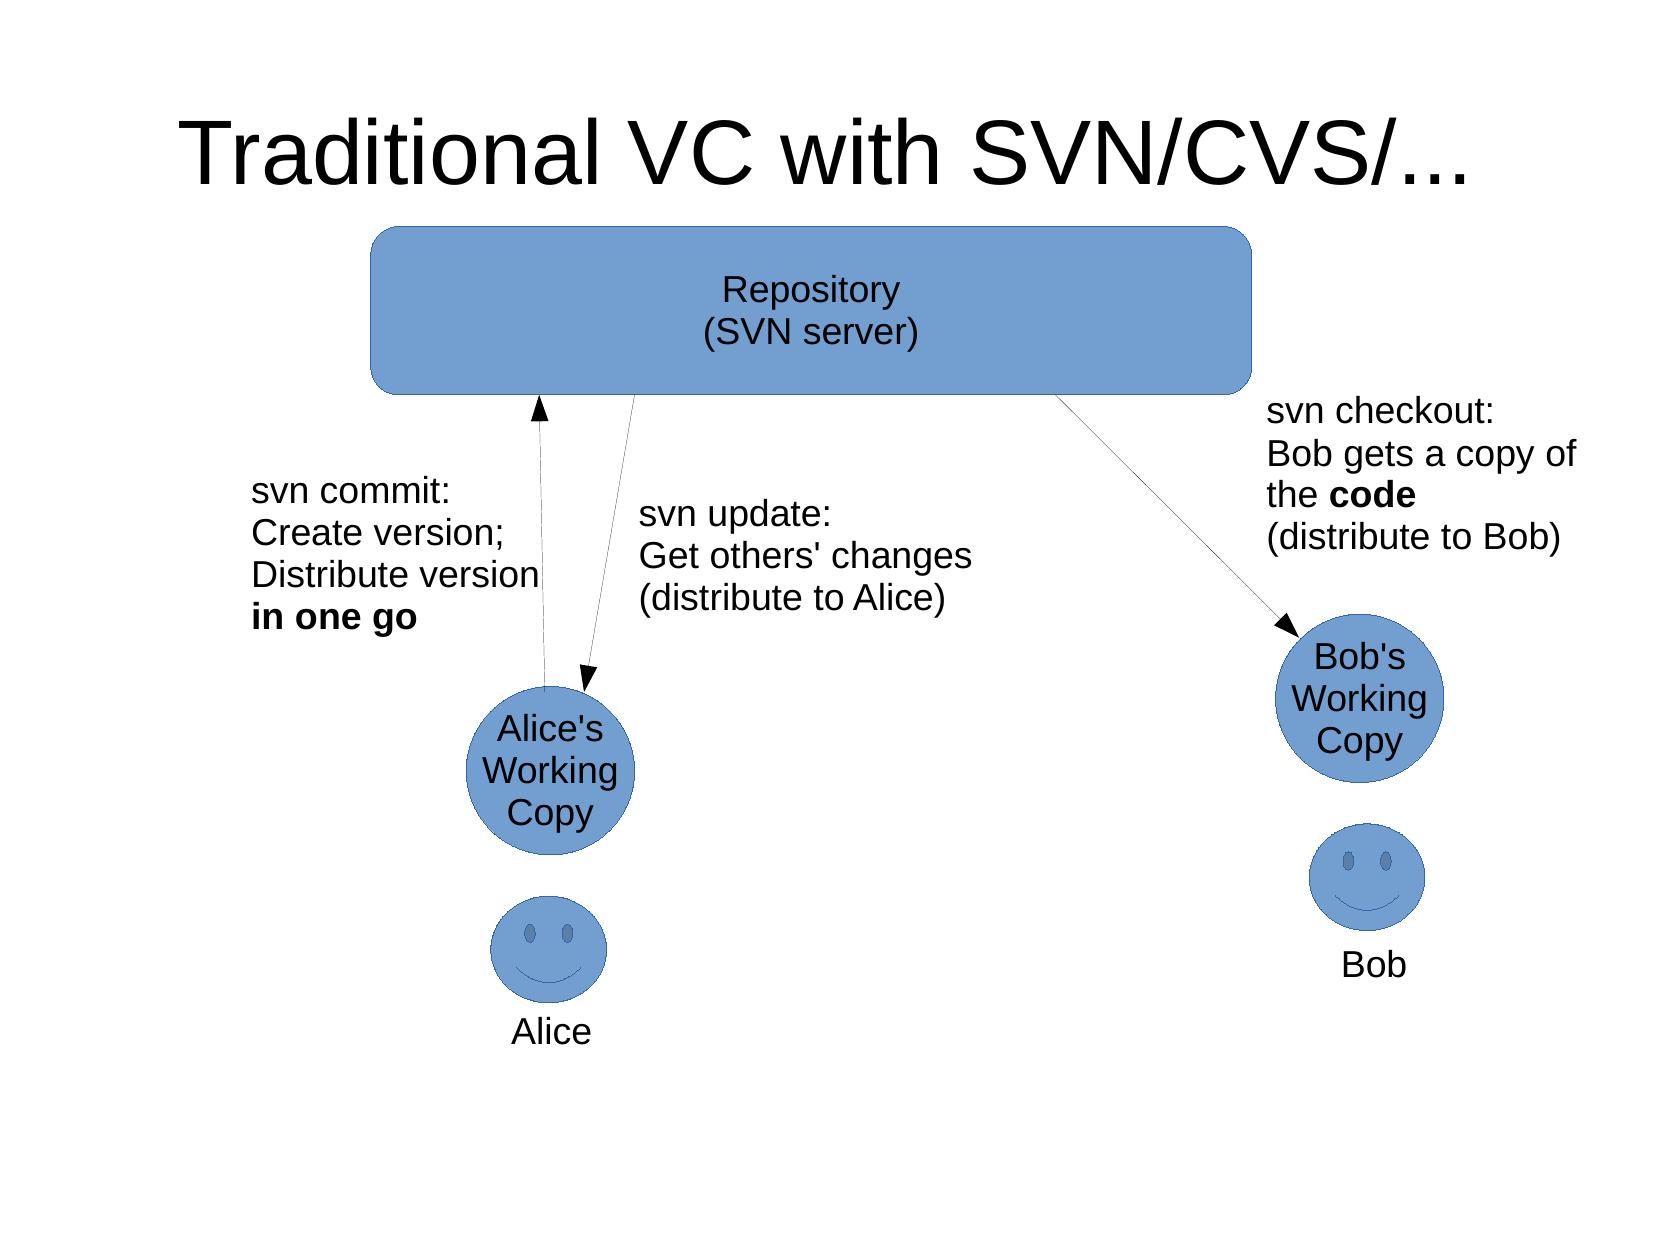

# Traditional VC with SVN/CVS/...
Repository
(SVN server)
svn checkout:
Bob gets a copy of the code (distribute to Bob)
svn commit:
Create version;
Distribute version in one go
svn update:
Get others' changes (distribute to Alice)
Bob's
Working
Copy
Alice's
Working
Copy
Bob
Alice